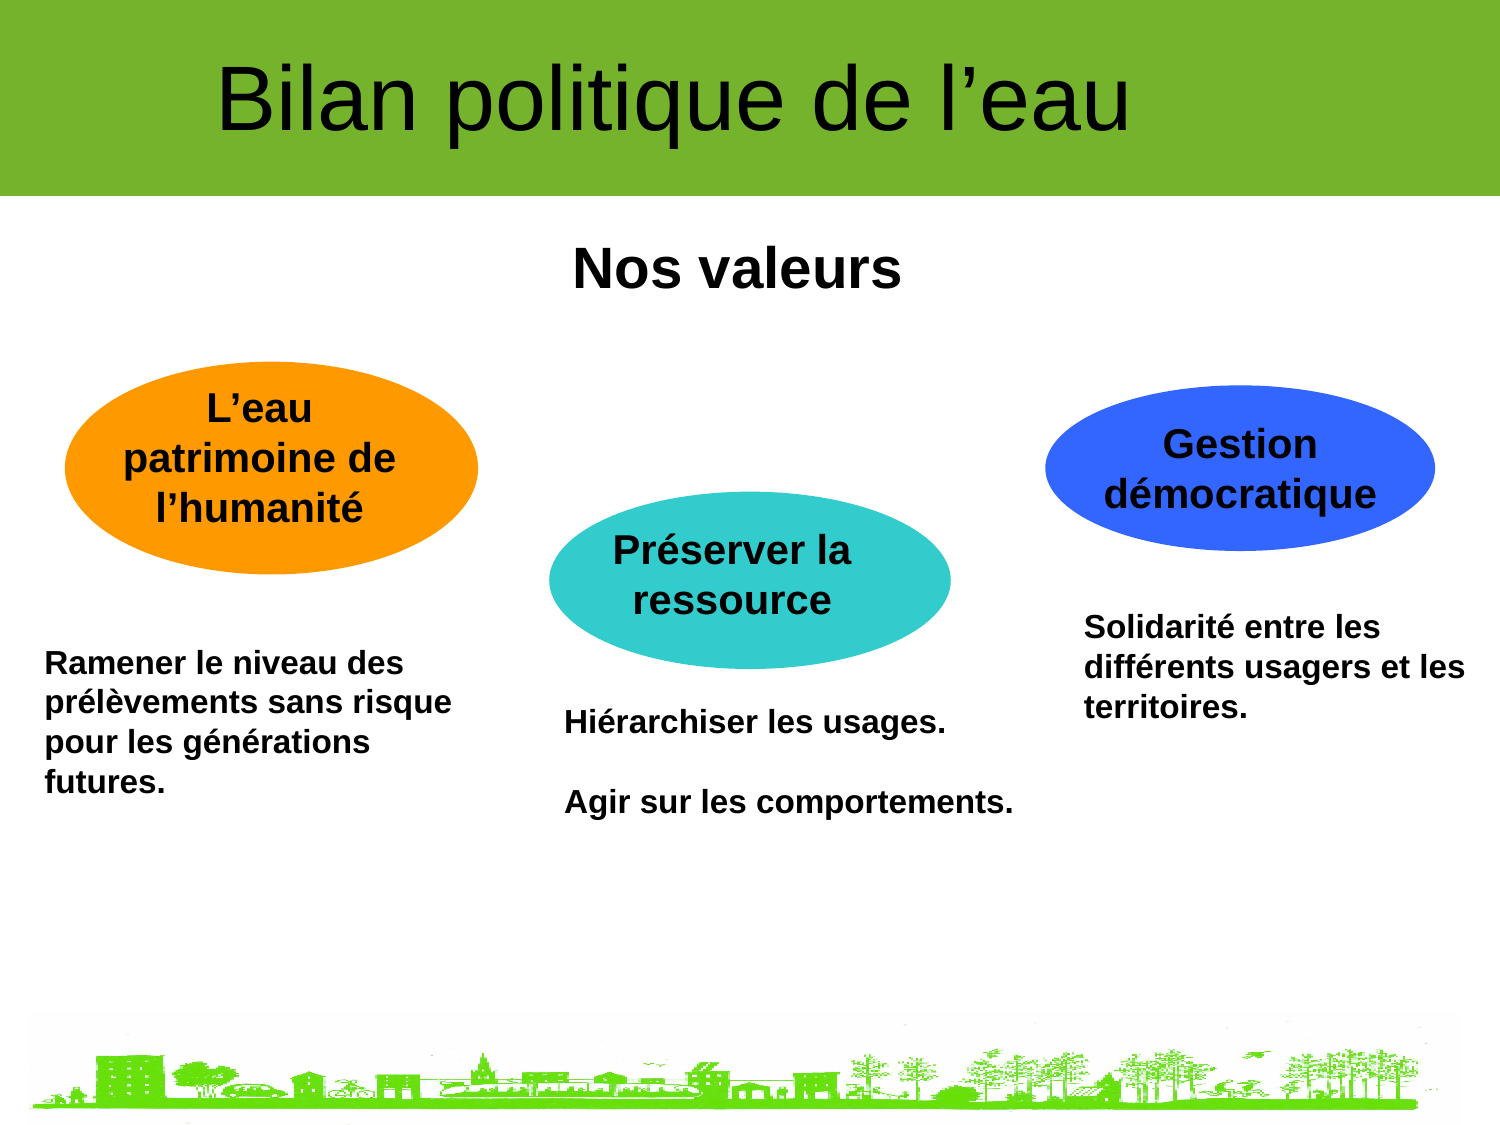

# Bilan politique de l’eau
Nos valeurs
L’eau patrimoine de l’humanité
Gestion démocratique
Préserver la ressource
Solidarité entre les différents usagers et les territoires.
Ramener le niveau des prélèvements sans risque pour les générations futures.
Hiérarchiser les usages.
Agir sur les comportements.